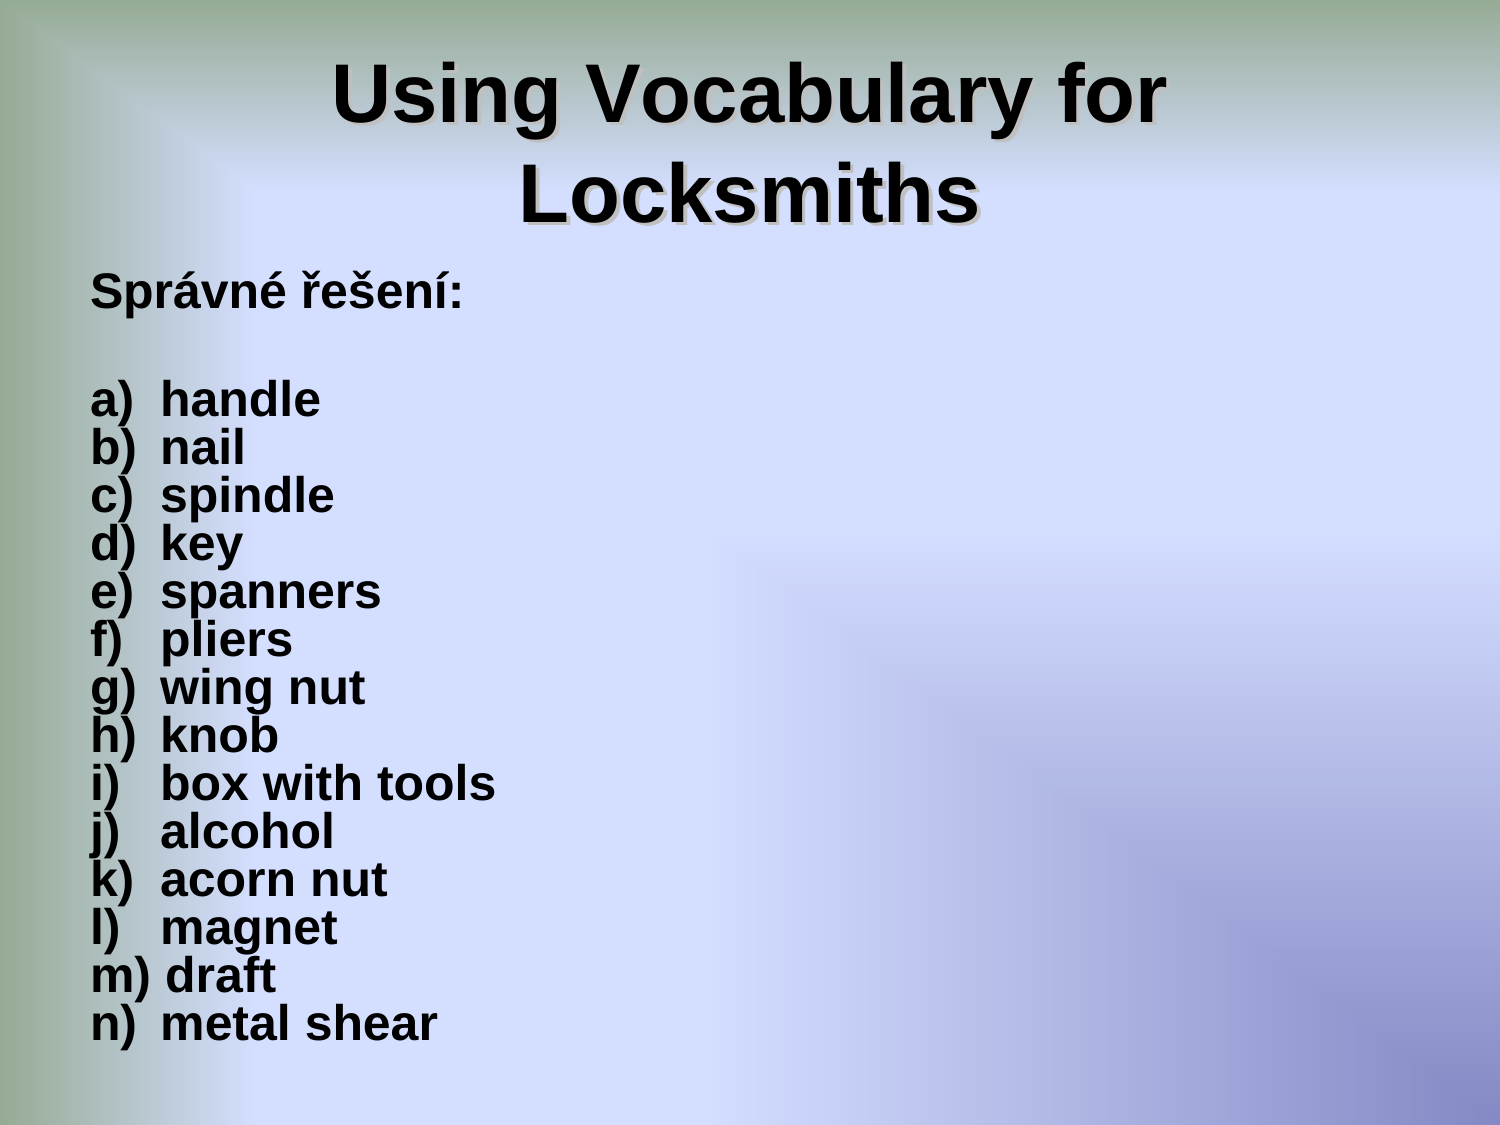

# Using Vocabulary for Locksmiths
Správné řešení:
 handle
 nail
 spindle
 key
 spanners
 pliers
 wing nut
 knob
 box with tools
 alcohol
 acorn nut
 magnet
 draft
 metal shear